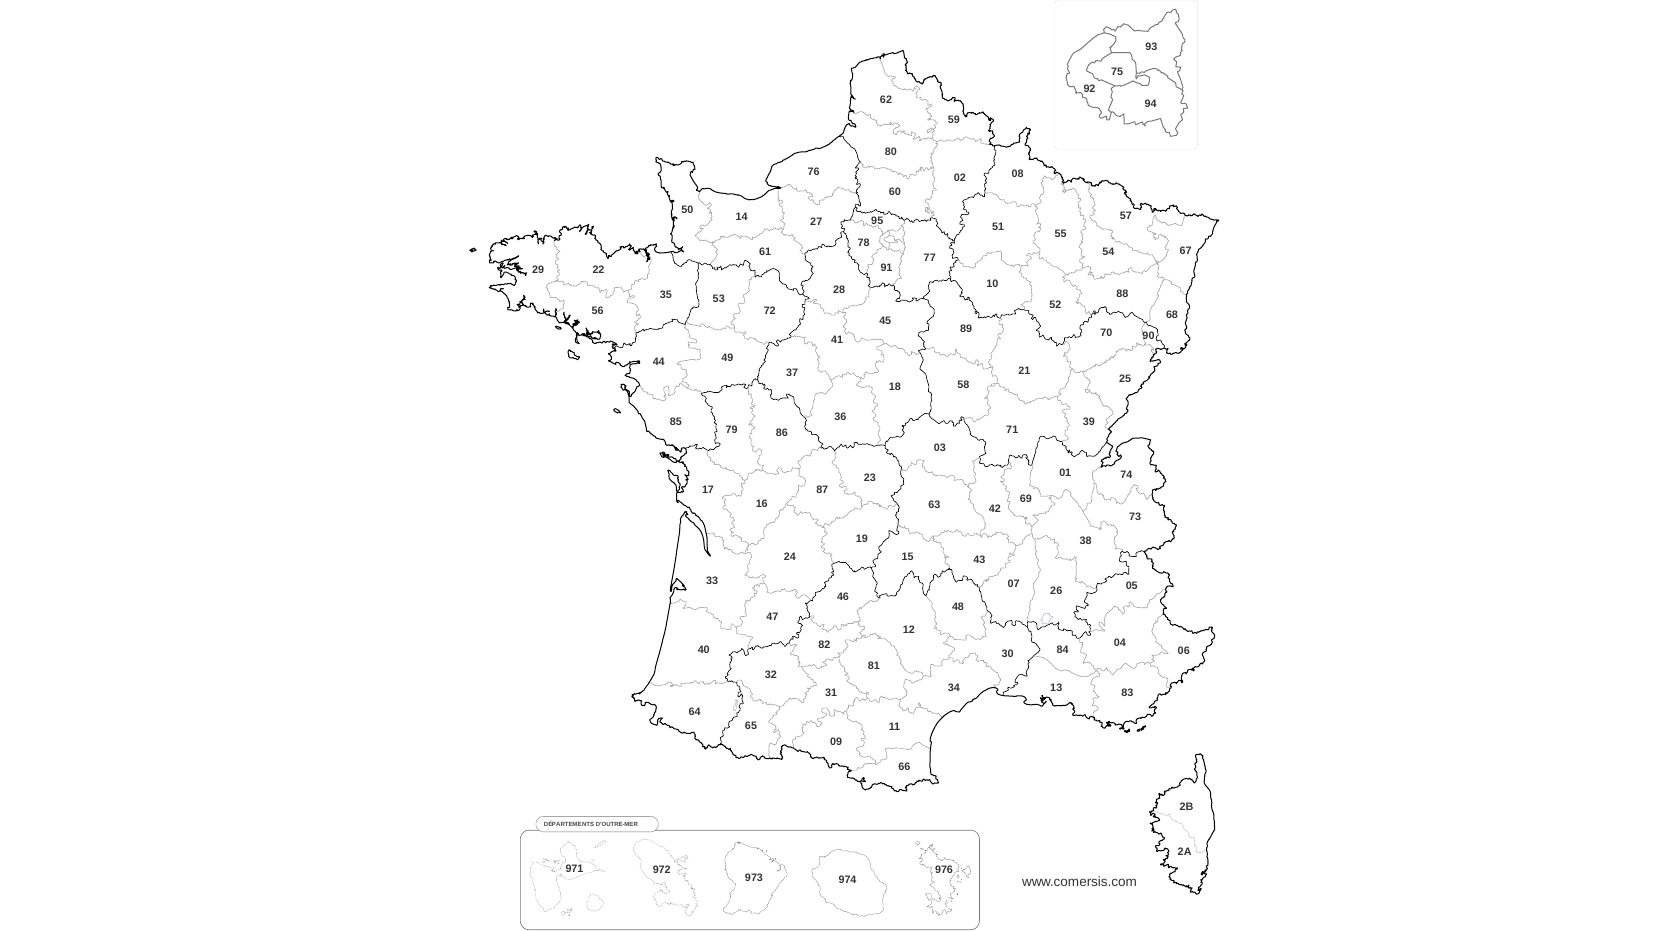

93
75
92
62
94
59
80
76
08
02
60
50
57
14
95
27
51
55
78
67
61
54
77
91
29
22
10
28
88
35
53
52
72
56
68
45
89
70
90
41
49
44
21
37
25
58
18
36
85
39
79
71
86
03
01
74
23
17
87
69
16
63
42
73
19
38
24
15
43
33
07
05
26
46
48
47
12
04
82
84
40
06
30
81
32
34
13
31
83
64
65
11
09
66
2B
D
É
P
A
RTEME
N
TS D'OUTRE-MER
2A
971
976
972
973
974
w
w
w.comersis.com